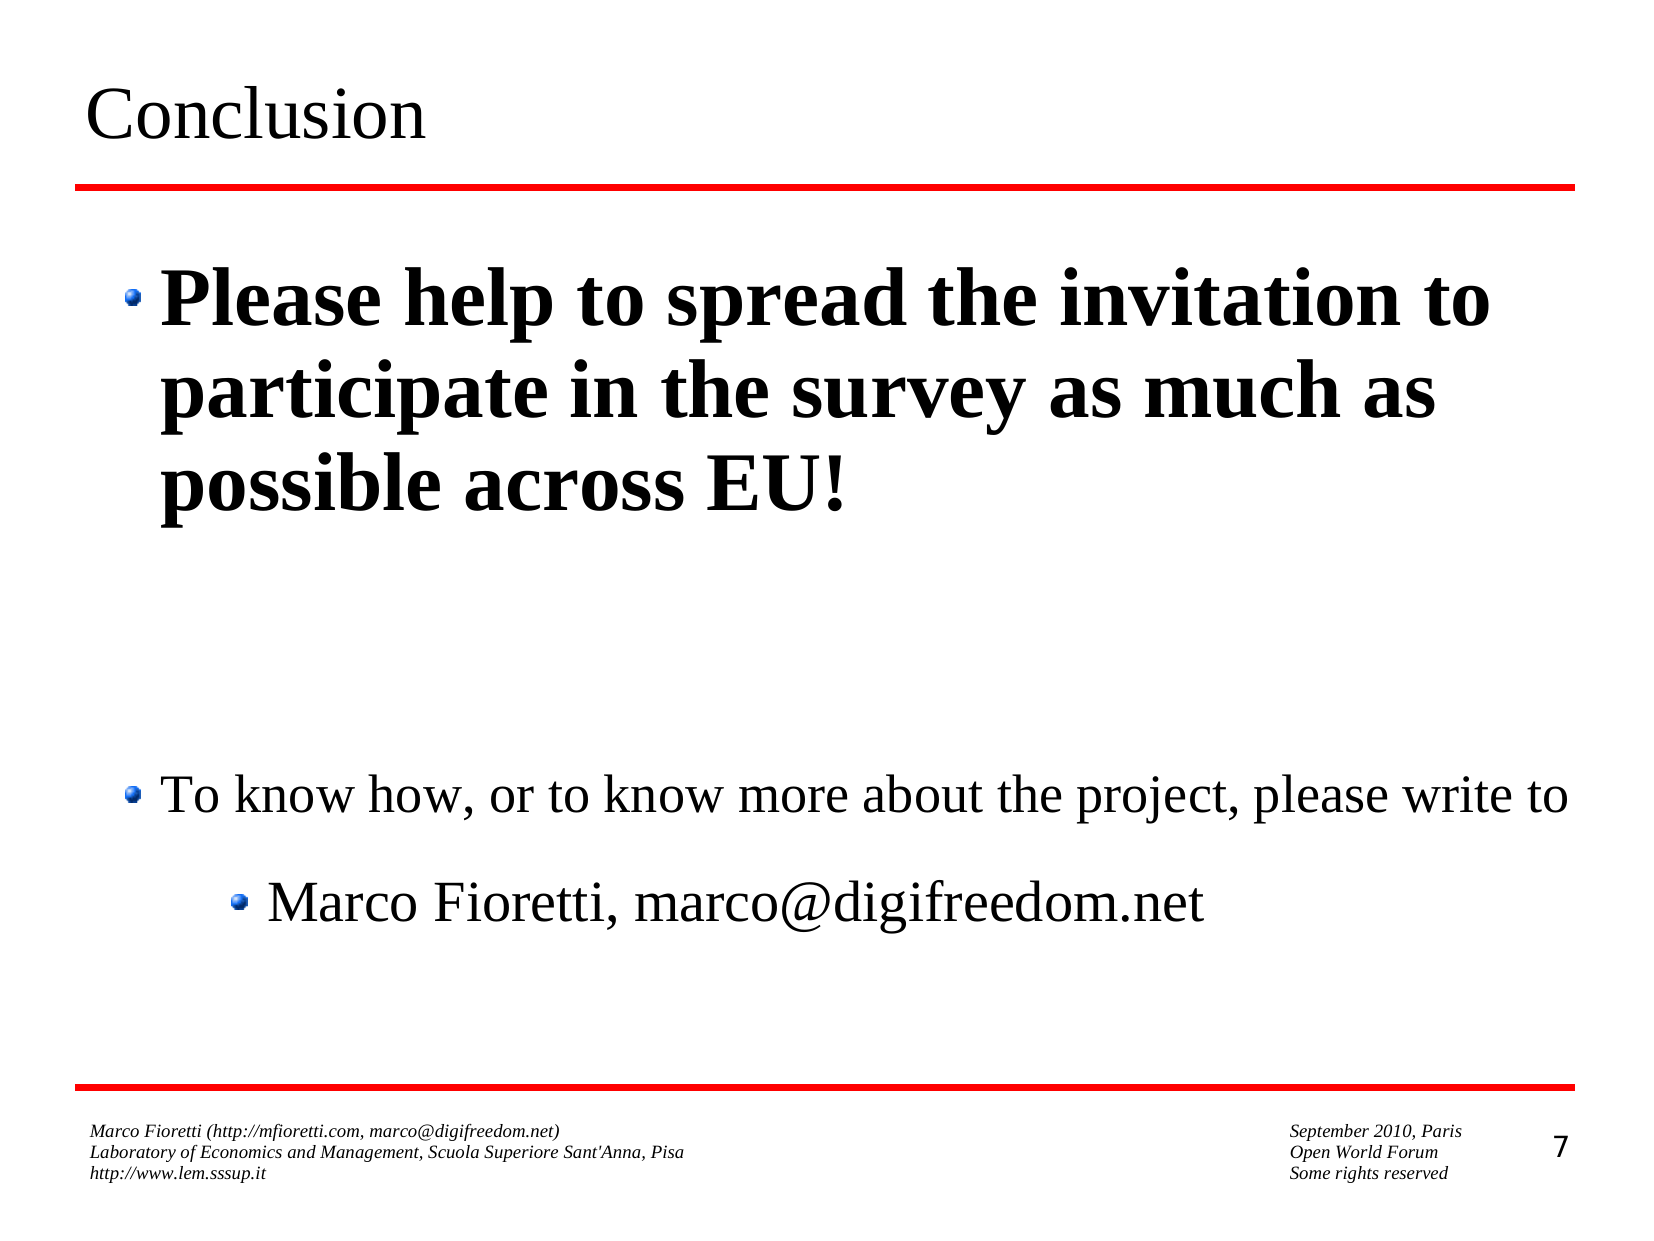

#
Conclusion
Please help to spread the invitation to participate in the survey as much as possible across EU!
To know how, or to know more about the project, please write to
Marco Fioretti, marco@digifreedom.net
Marco Fioretti (http://mfioretti.com, marco@digifreedom.net) 							September 2010, Paris
Laboratory of Economics and Management, Scuola Superiore Sant'Anna, Pisa									Open World Forum
http://www.lem.sssup.it														Some rights reserved
7